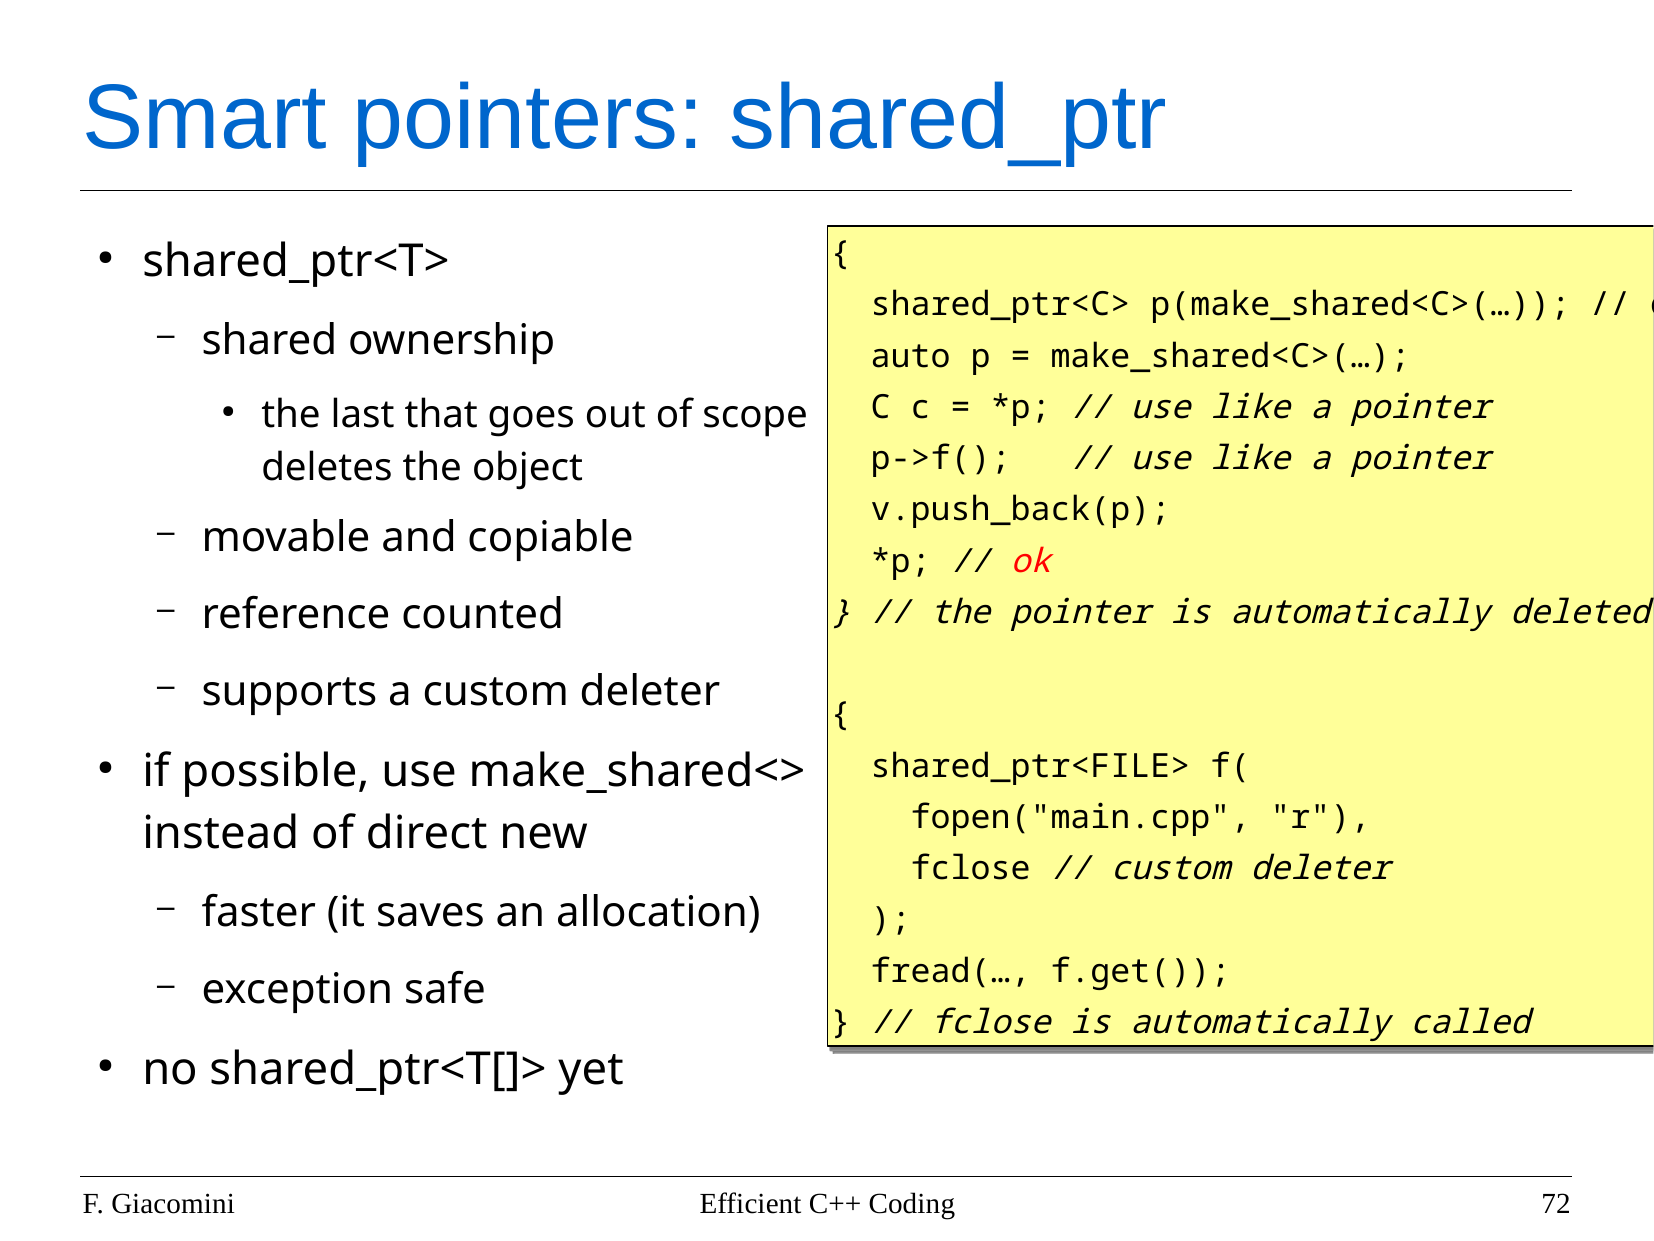

# Smart pointers: shared_ptr
{
 shared_ptr<C> p(make_shared<C>(…)); // or
 auto p = make_shared<C>(…);
 C c = *p; // use like a pointer
 p->f(); // use like a pointer
 v.push_back(p);
 *p; // ok
} // the pointer is automatically deleted
{
 shared_ptr<FILE> f(
 fopen("main.cpp", "r"),
 fclose // custom deleter
 );
 fread(…, f.get());
} // fclose is automatically called
shared_ptr<T>
shared ownership
the last that goes out of scope deletes the object
movable and copiable
reference counted
supports a custom deleter
if possible, use make_shared<> instead of direct new
faster (it saves an allocation)
exception safe
no shared_ptr<T[]> yet
F. Giacomini
Efficient C++ Coding
72